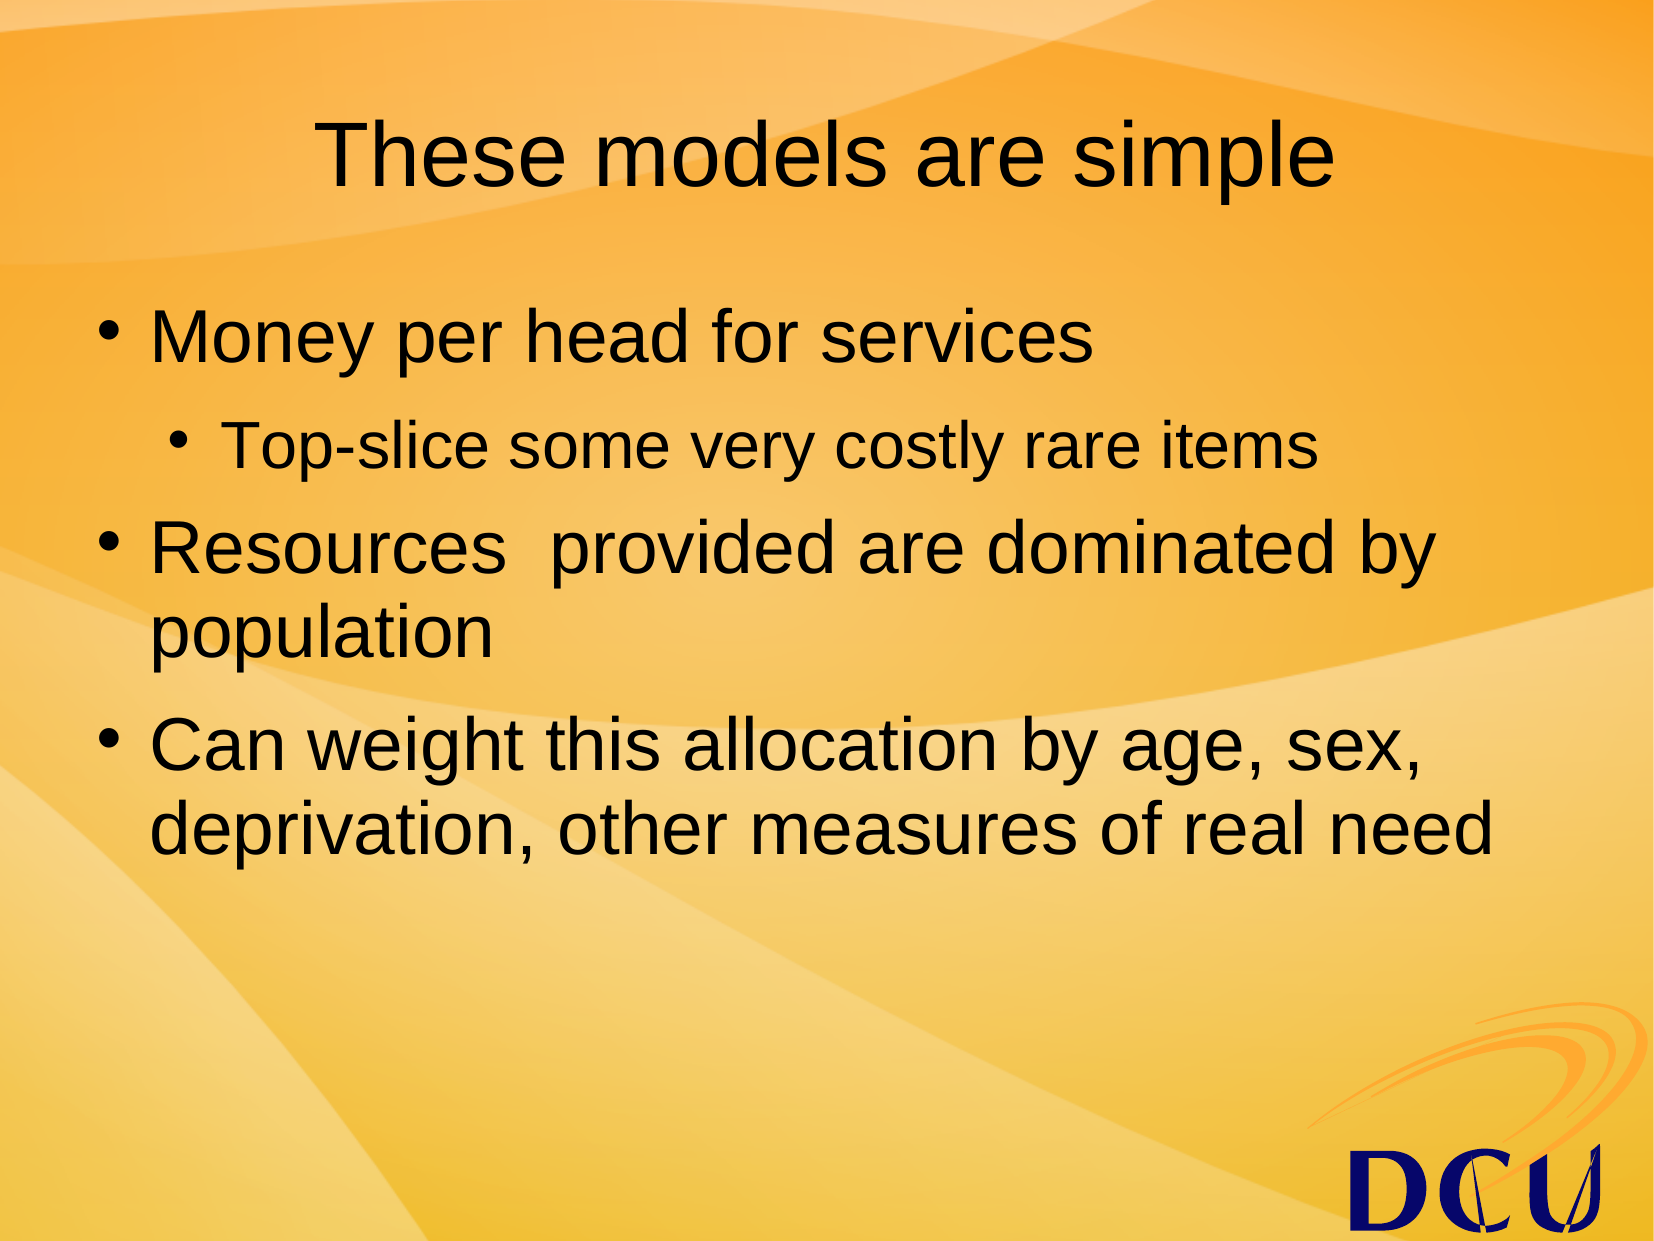

# These models are simple
Money per head for services
Top-slice some very costly rare items
Resources provided are dominated by population
Can weight this allocation by age, sex, deprivation, other measures of real need